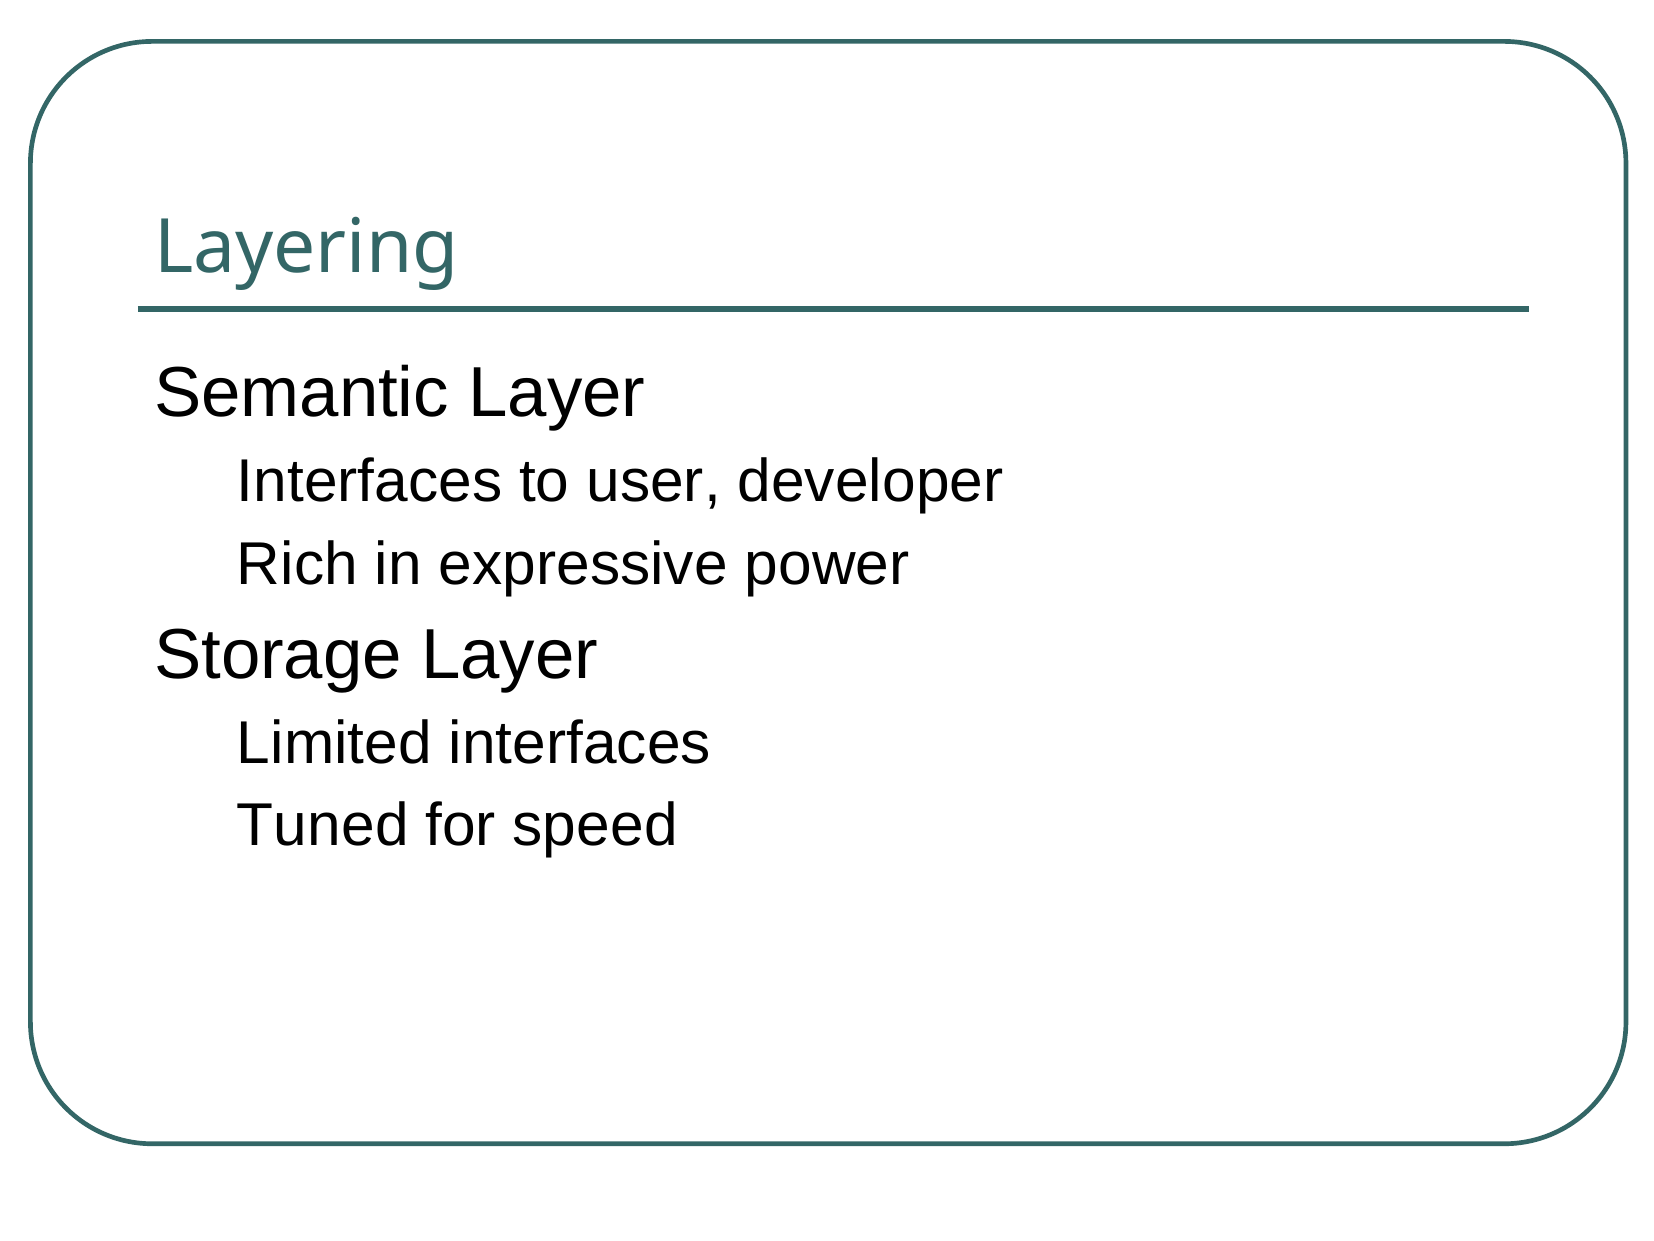

# Layering
Semantic Layer
Interfaces to user, developer
Rich in expressive power
Storage Layer
Limited interfaces
Tuned for speed